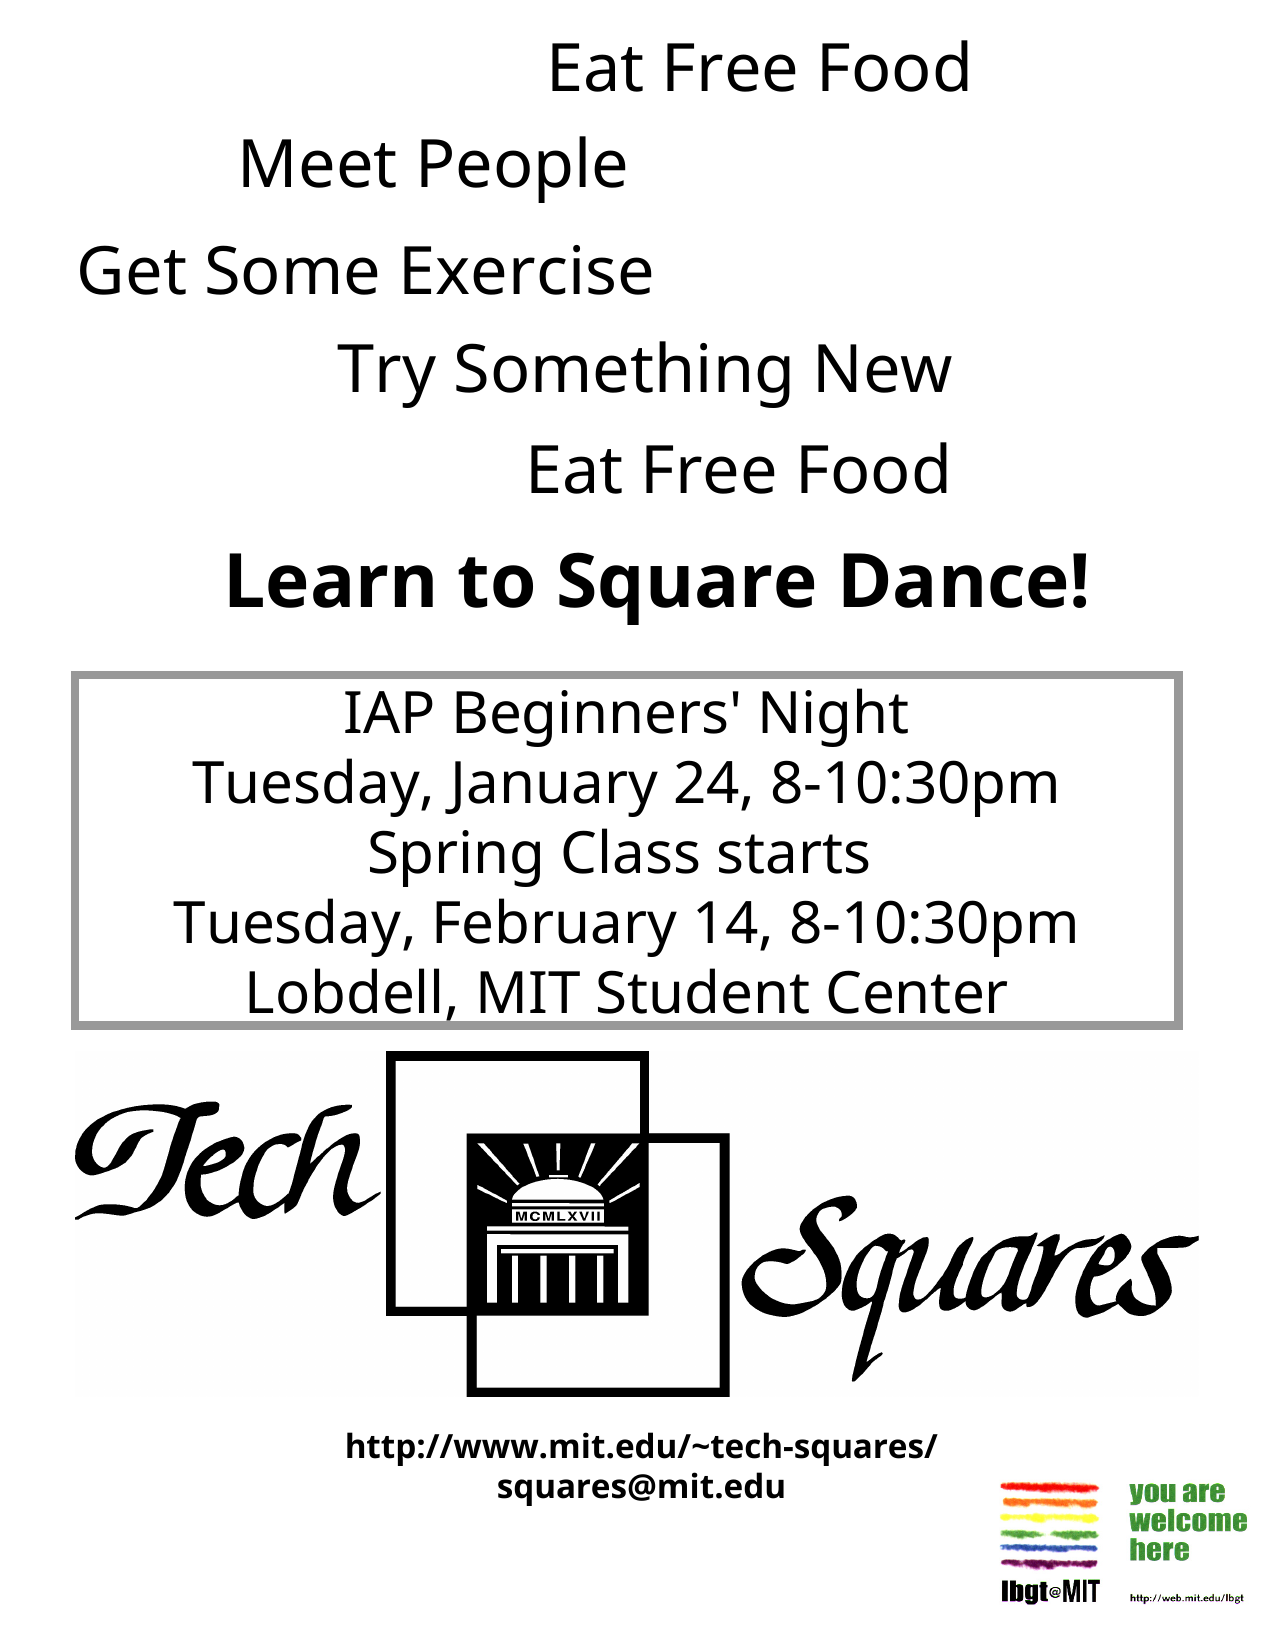

Eat Free Food
Meet People
Get Some Exercise
Try Something New
Eat Free Food
Learn to Square Dance!
IAP Beginners' Night
Tuesday, January 24, 8-10:30pm
Spring Class starts
Tuesday, February 14, 8-10:30pm
Lobdell, MIT Student Center
http://www.mit.edu/~tech-squares/
squares@mit.edu